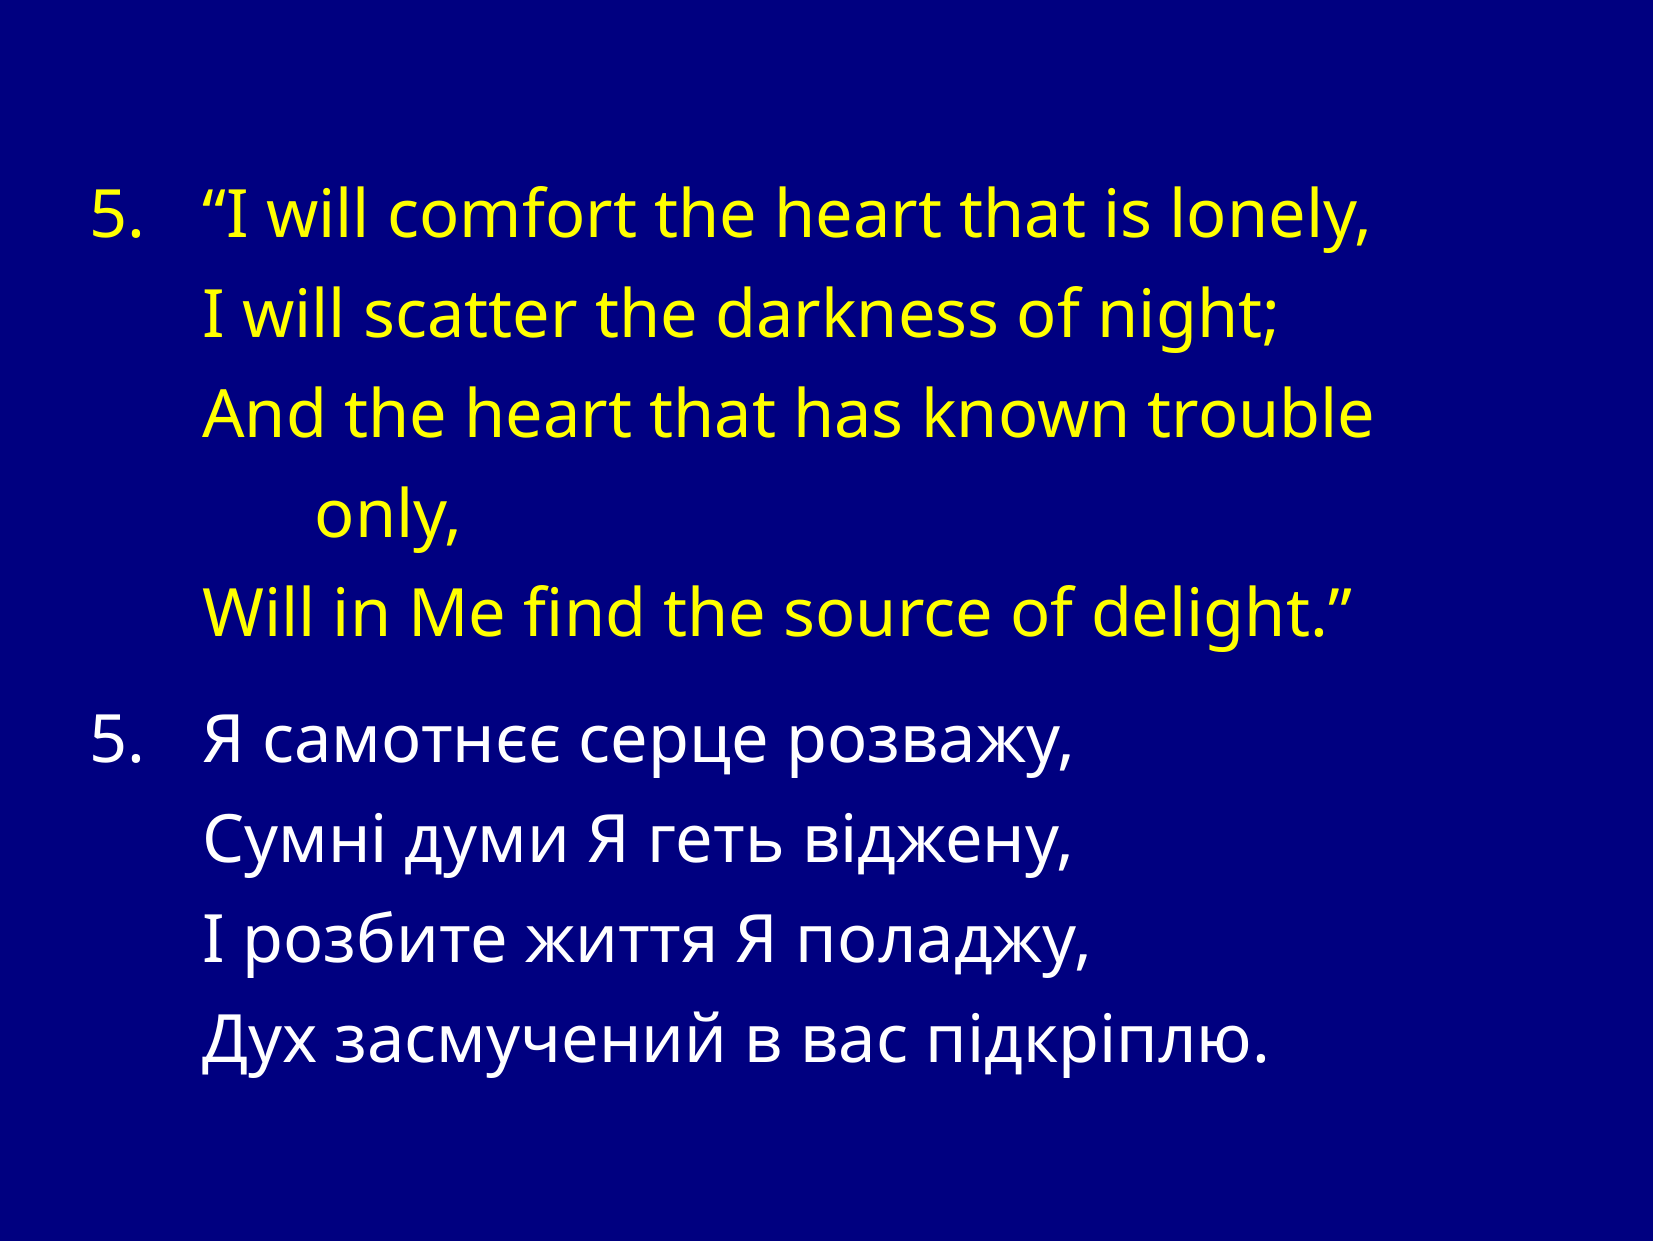

5.	“I will comfort the heart that is lonely,
	I will scatter the darkness of night;
	And the heart that has known trouble
		only,
	Will in Me find the source of delight.”
5.	Я самотнєє серце розважу,
	Сумні думи Я геть віджену,
	І розбите життя Я поладжу,
	Дух засмучений в вас підкріплю.